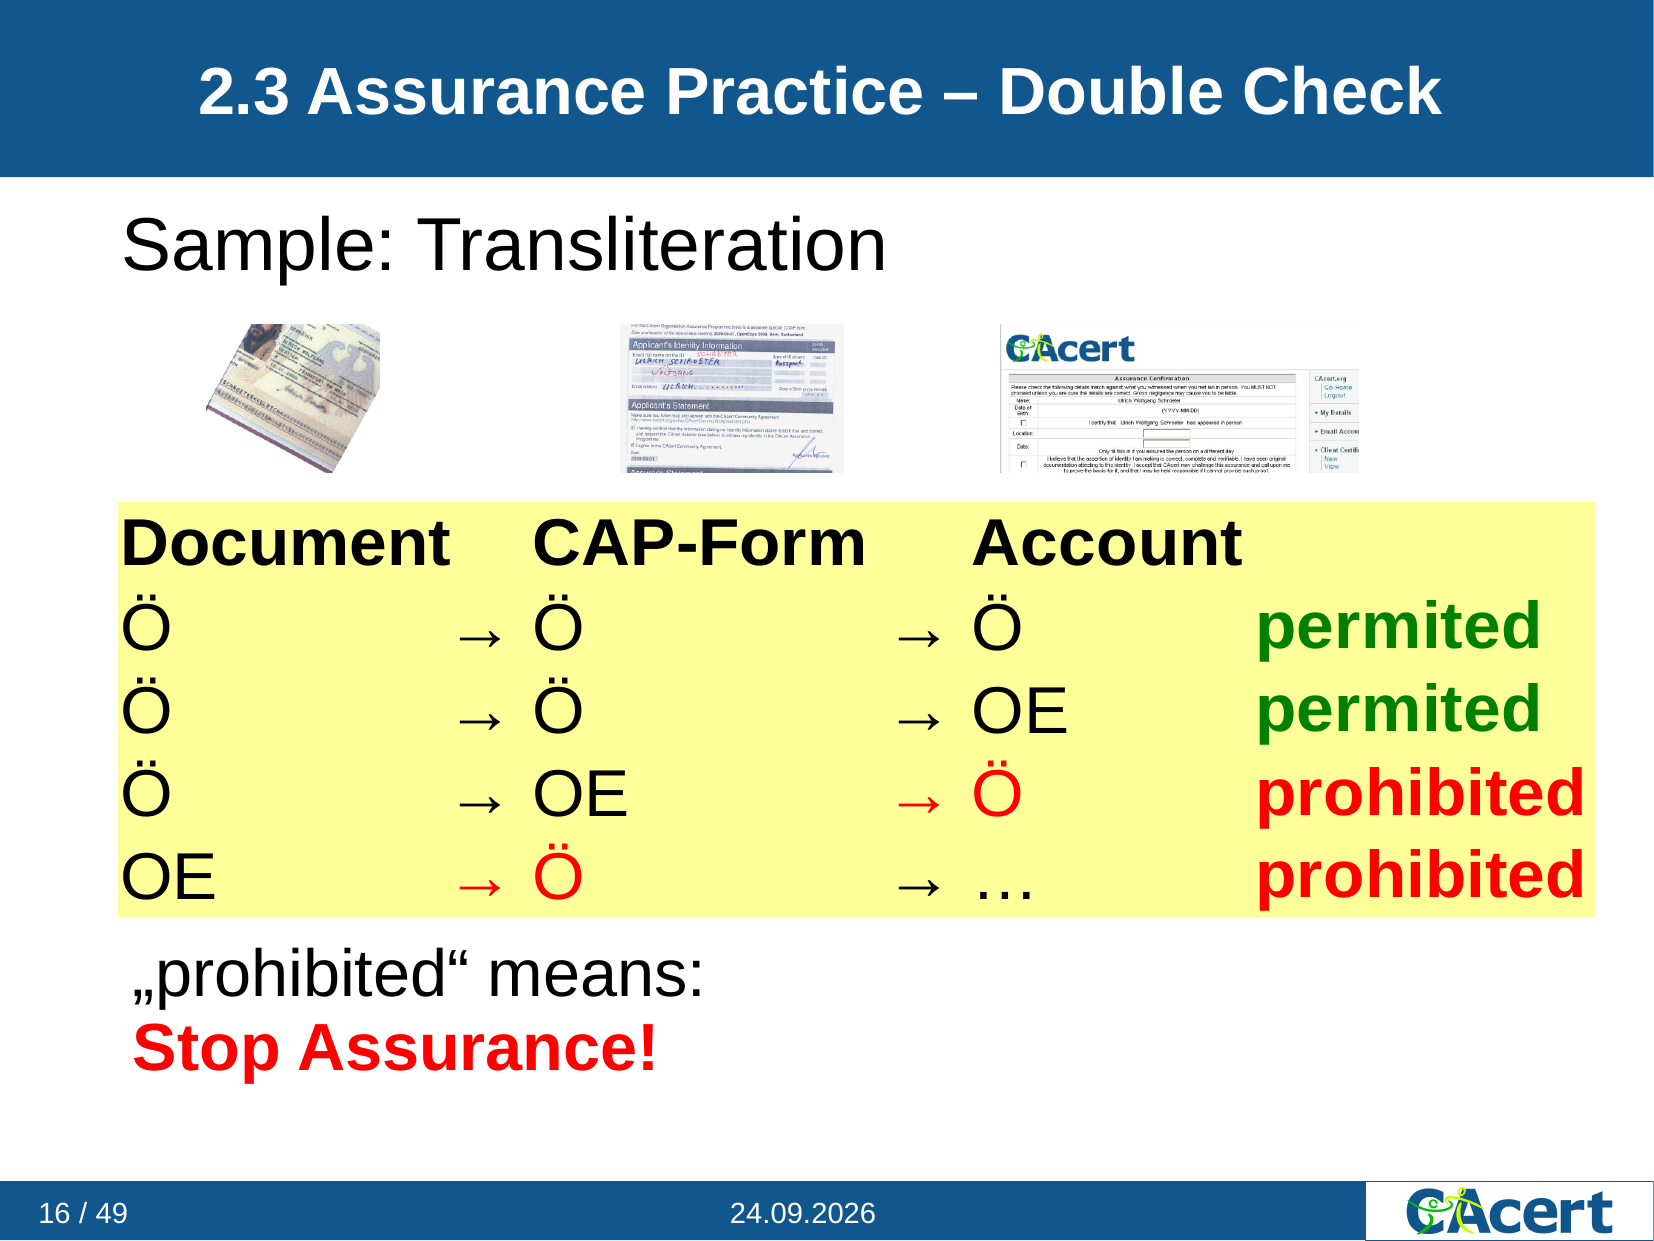

# 2.3 Assurance Practice – Double Check
Sample: Transliteration
„prohibited“ means:
Stop Assurance!